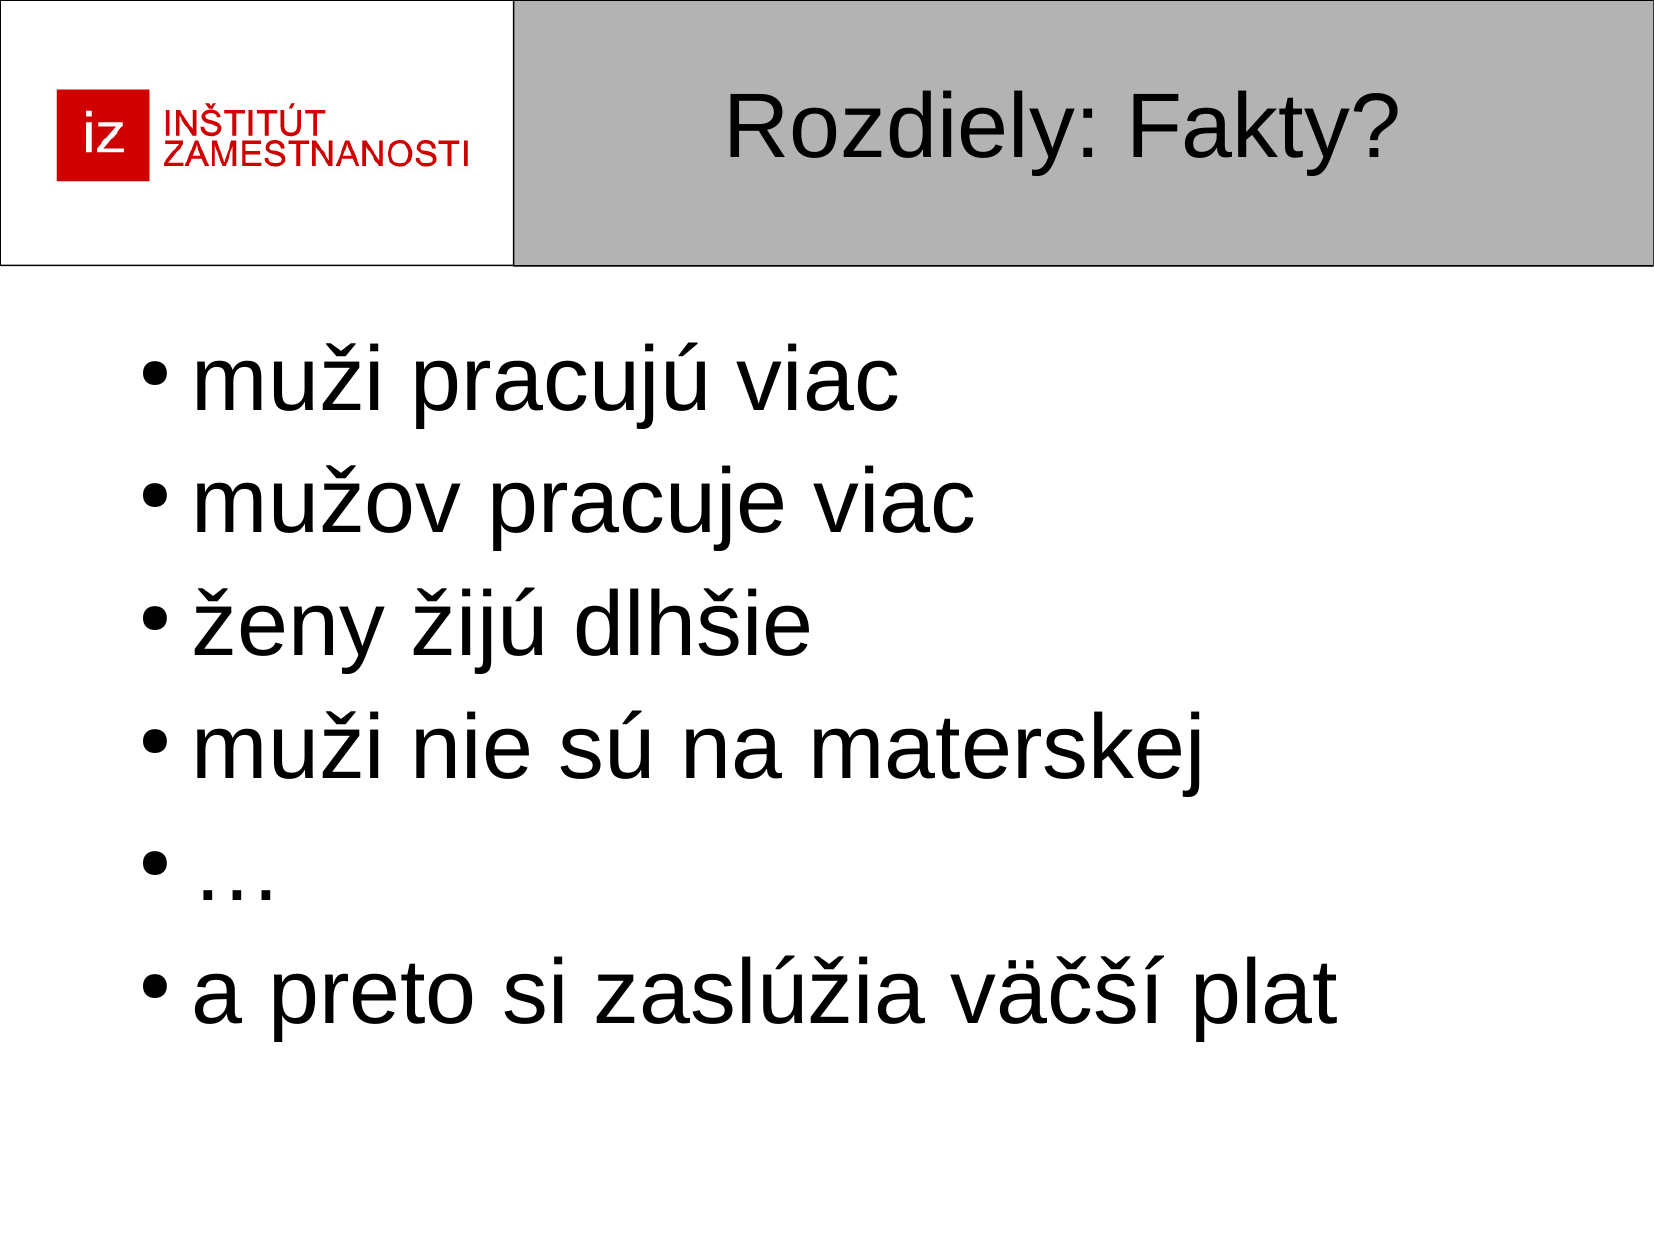

# Rozdiely: Fakty?
muži pracujú viac
mužov pracuje viac
ženy žijú dlhšie
muži nie sú na materskej
…
a preto si zaslúžia väčší plat